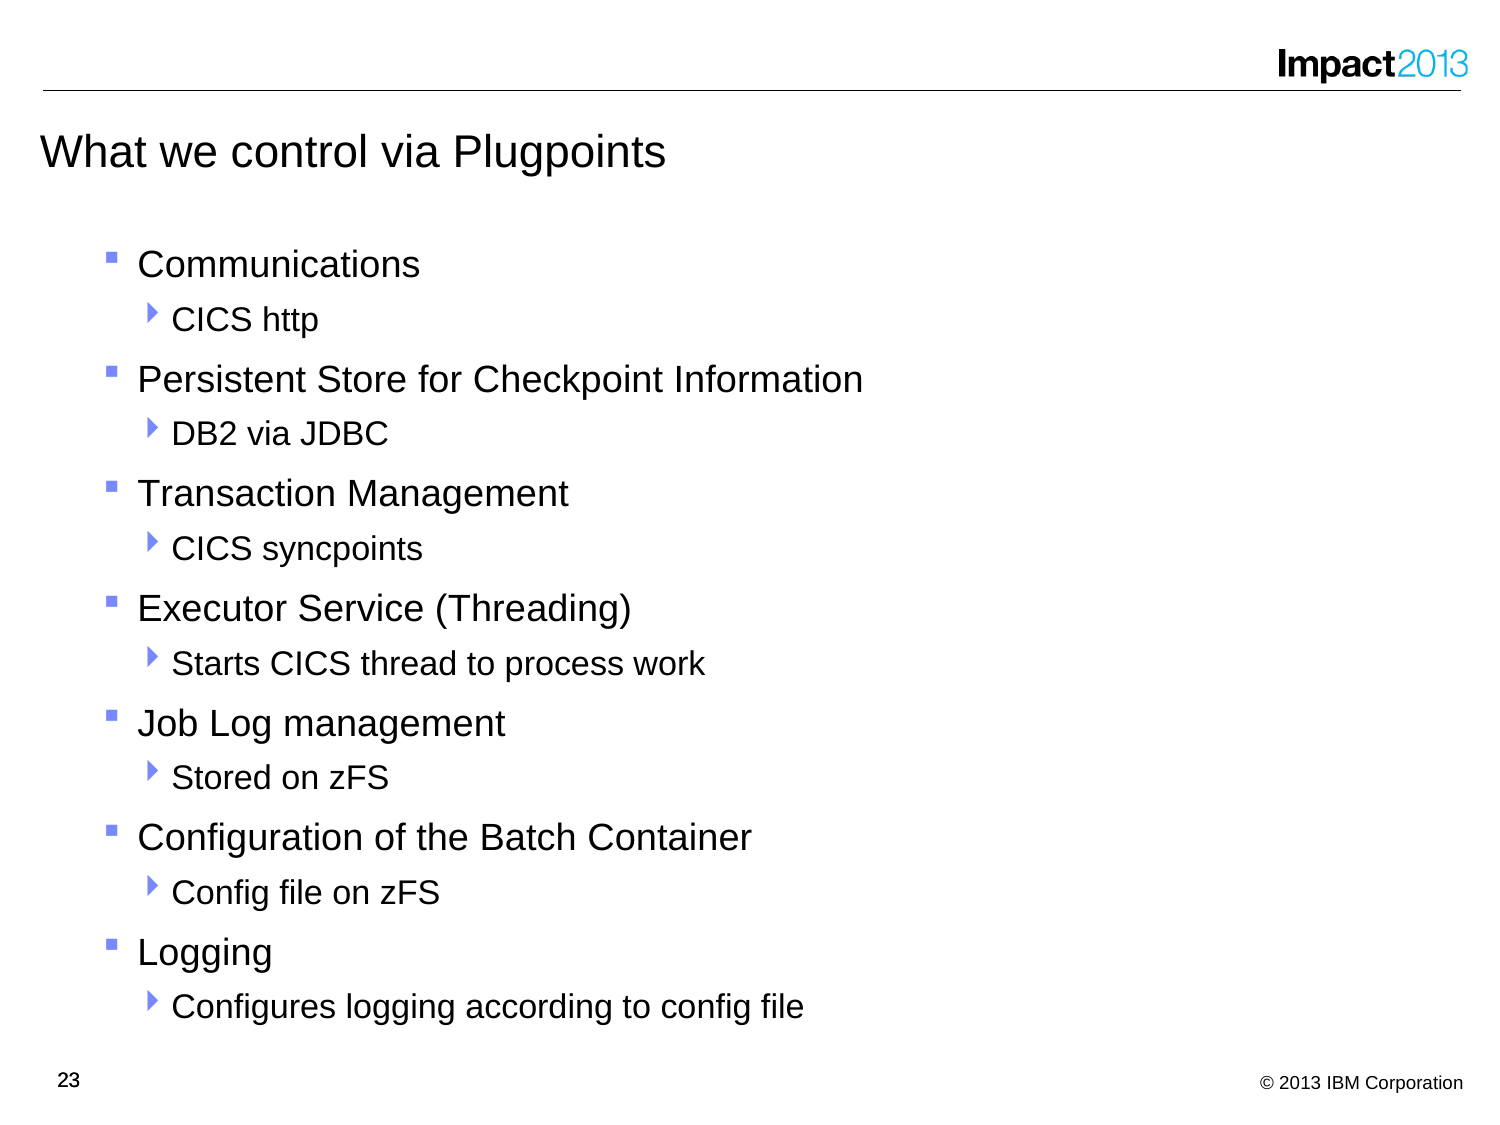

# What we control via Plugpoints
Communications
CICS http
Persistent Store for Checkpoint Information
DB2 via JDBC
Transaction Management
CICS syncpoints
Executor Service (Threading)
Starts CICS thread to process work
Job Log management
Stored on zFS
Configuration of the Batch Container
Config file on zFS
Logging
Configures logging according to config file